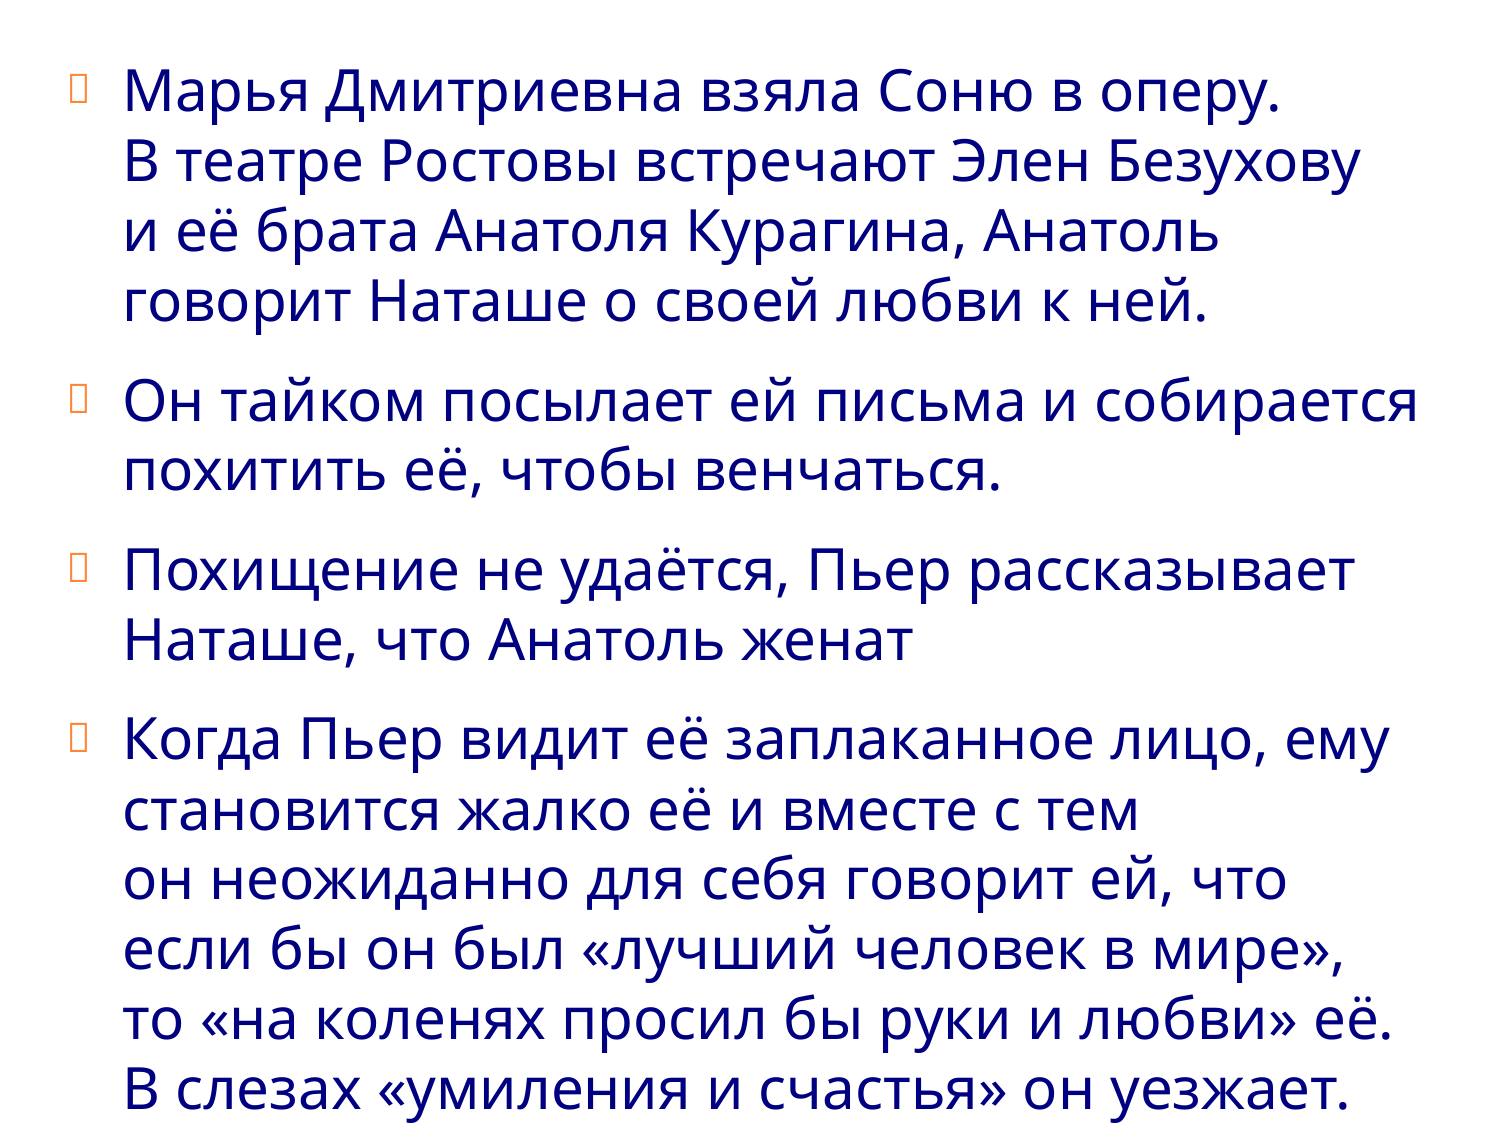

# Марья Дмитриевна взяла Соню в оперу. В театре Ростовы встречают Элен Безухову и её брата Анатоля Курагина, Анатоль говорит Наташе о своей любви к ней.
Он тайком посылает ей письма и собирается похитить её, чтобы венчаться.
Похищение не удаётся, Пьер рассказывает Наташе, что Анатоль женат
Когда Пьер видит её заплаканное лицо, ему становится жалко её и вместе с тем он неожиданно для себя говорит ей, что если бы он был «лучший человек в мире», то «на коленях просил бы руки и любви» её. В слезах «умиления и счастья» он уезжает.